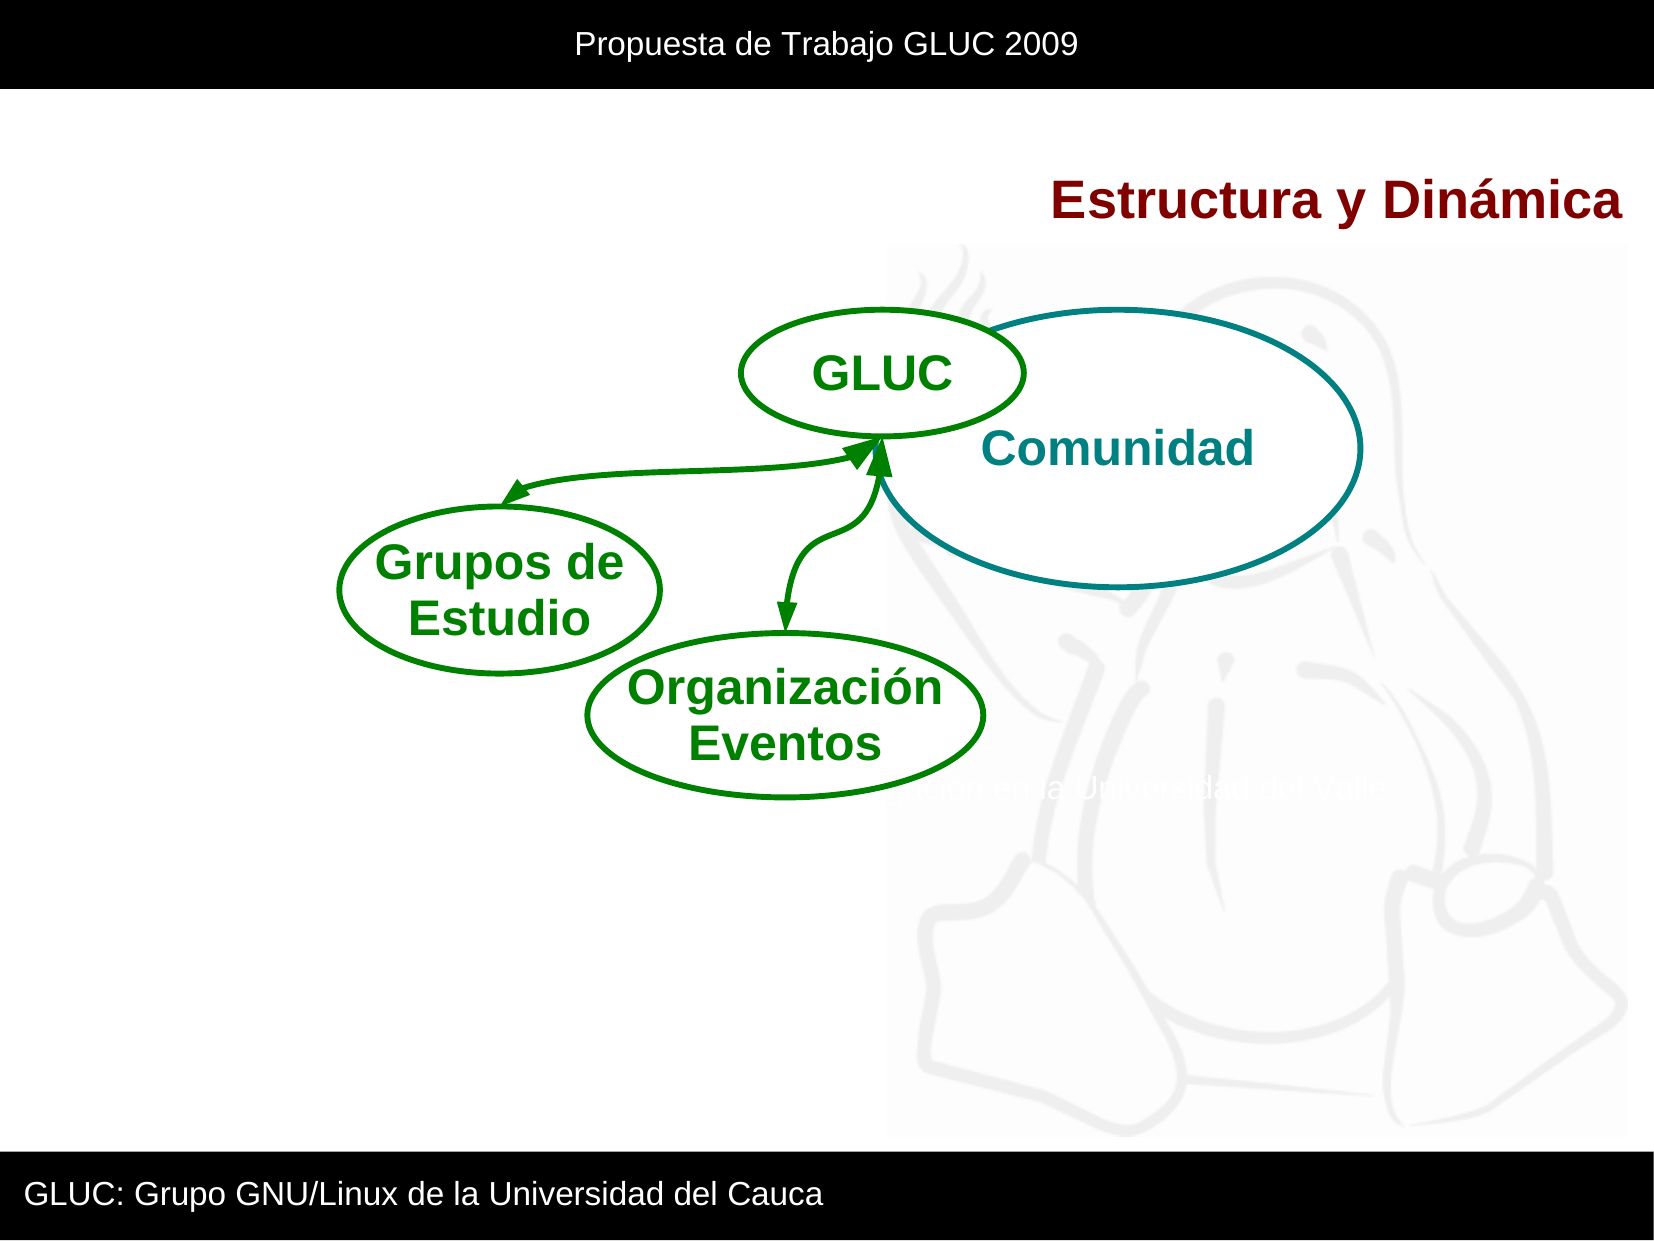

# Estructura y Dinámica
GLUC
Comunidad
Grupos de
Estudio
Organización
Eventos